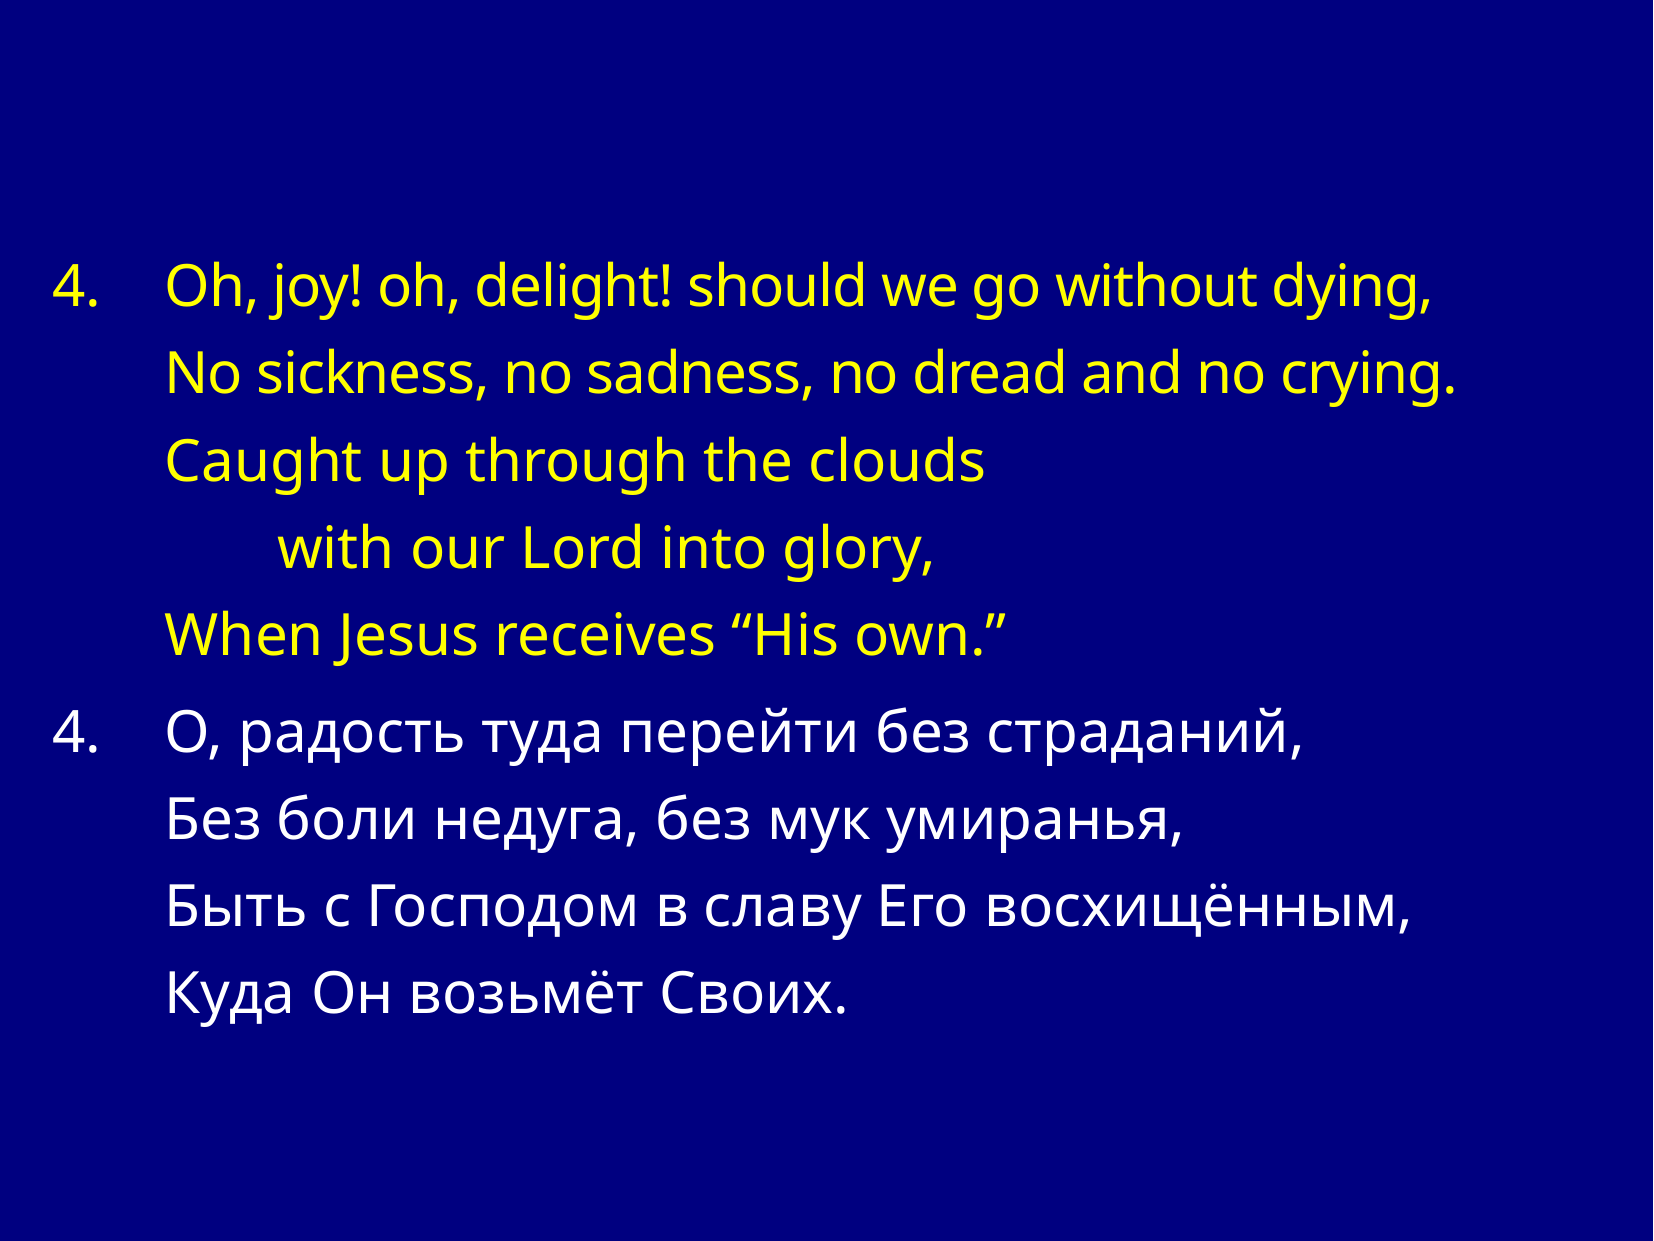

4.	Oh, joy! oh, delight! should we go without dying,
	No sickness, no sadness, no dread and no crying.
	Caught up through the clouds
		with our Lord into glory,
	When Jesus receives “His own.”
4.	О, радость туда перейти без страданий,
	Без боли недуга, без мук умиранья,
	Быть с Господом в славу Его восхищённым,
	Куда Он возьмёт Своих.